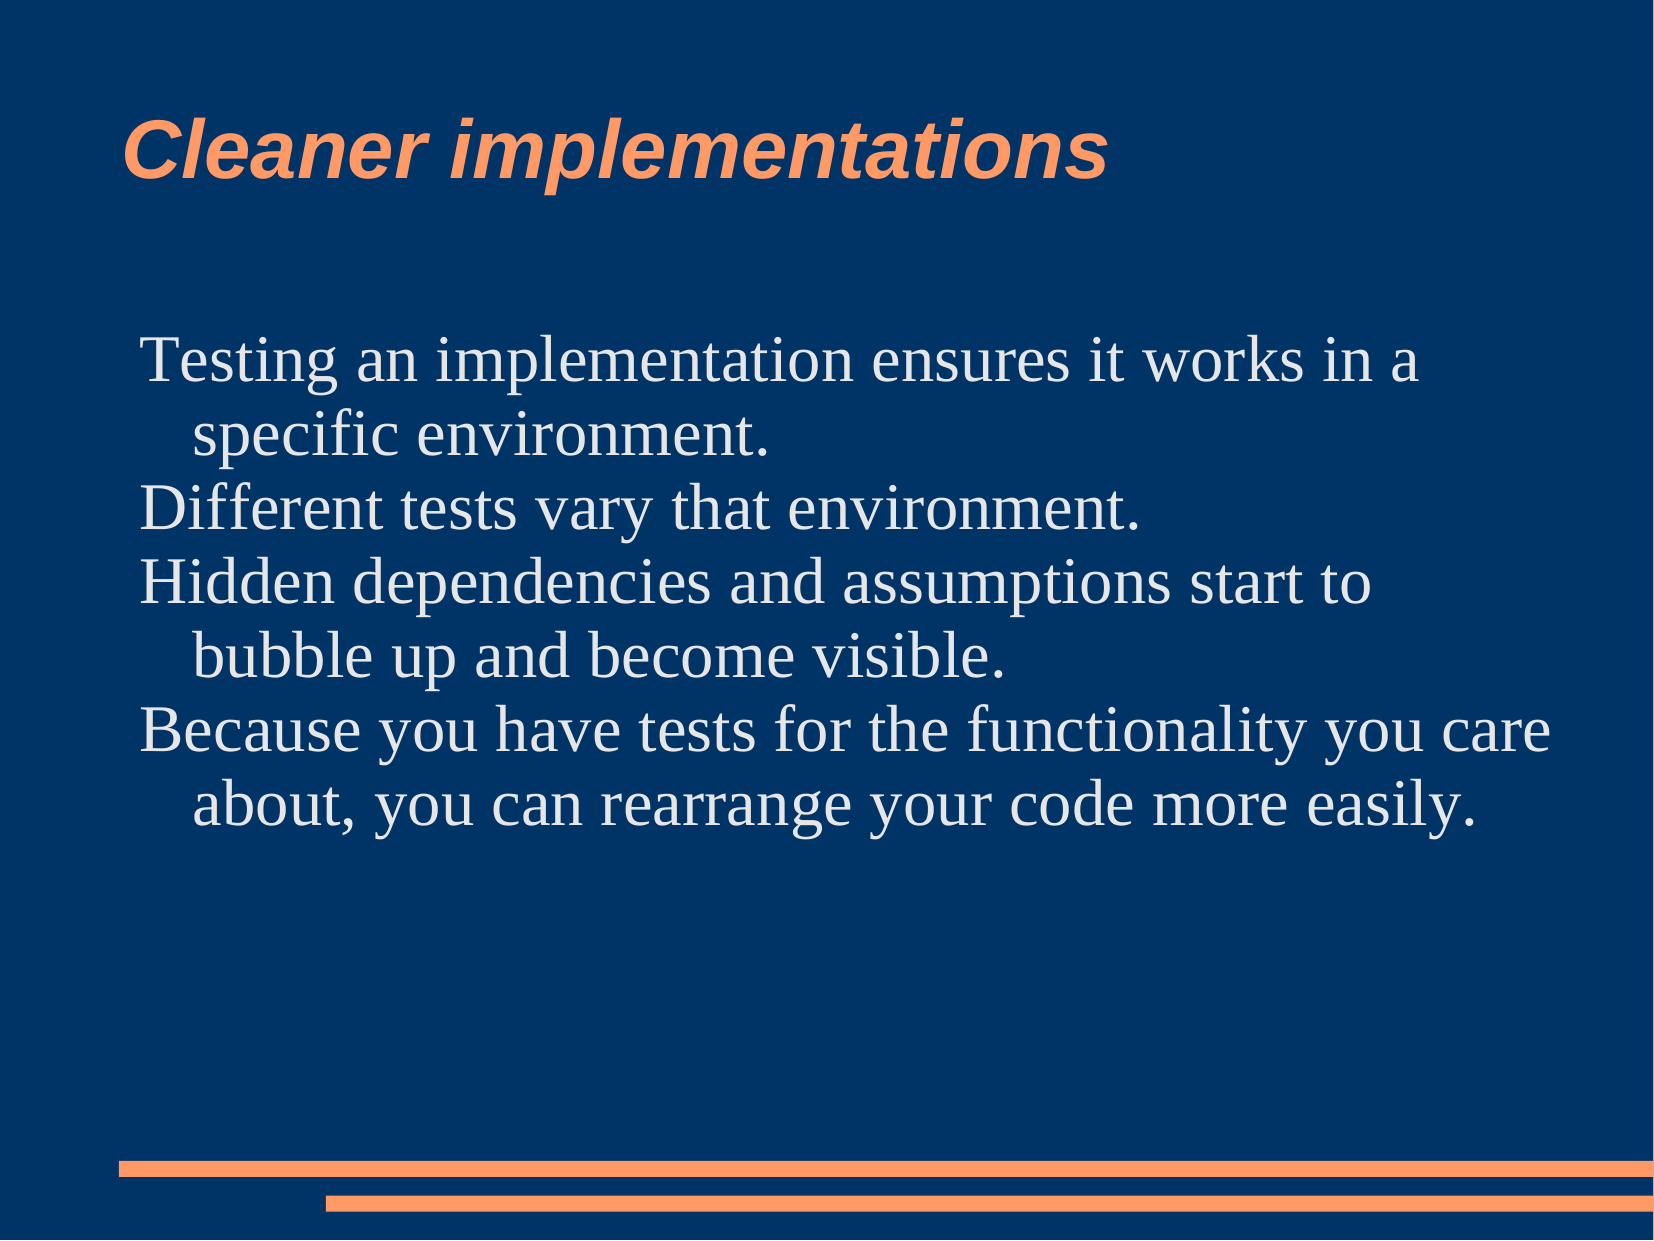

# Cleaner implementations
Testing an implementation ensures it works in a specific environment.
Different tests vary that environment.
Hidden dependencies and assumptions start to bubble up and become visible.
Because you have tests for the functionality you care about, you can rearrange your code more easily.